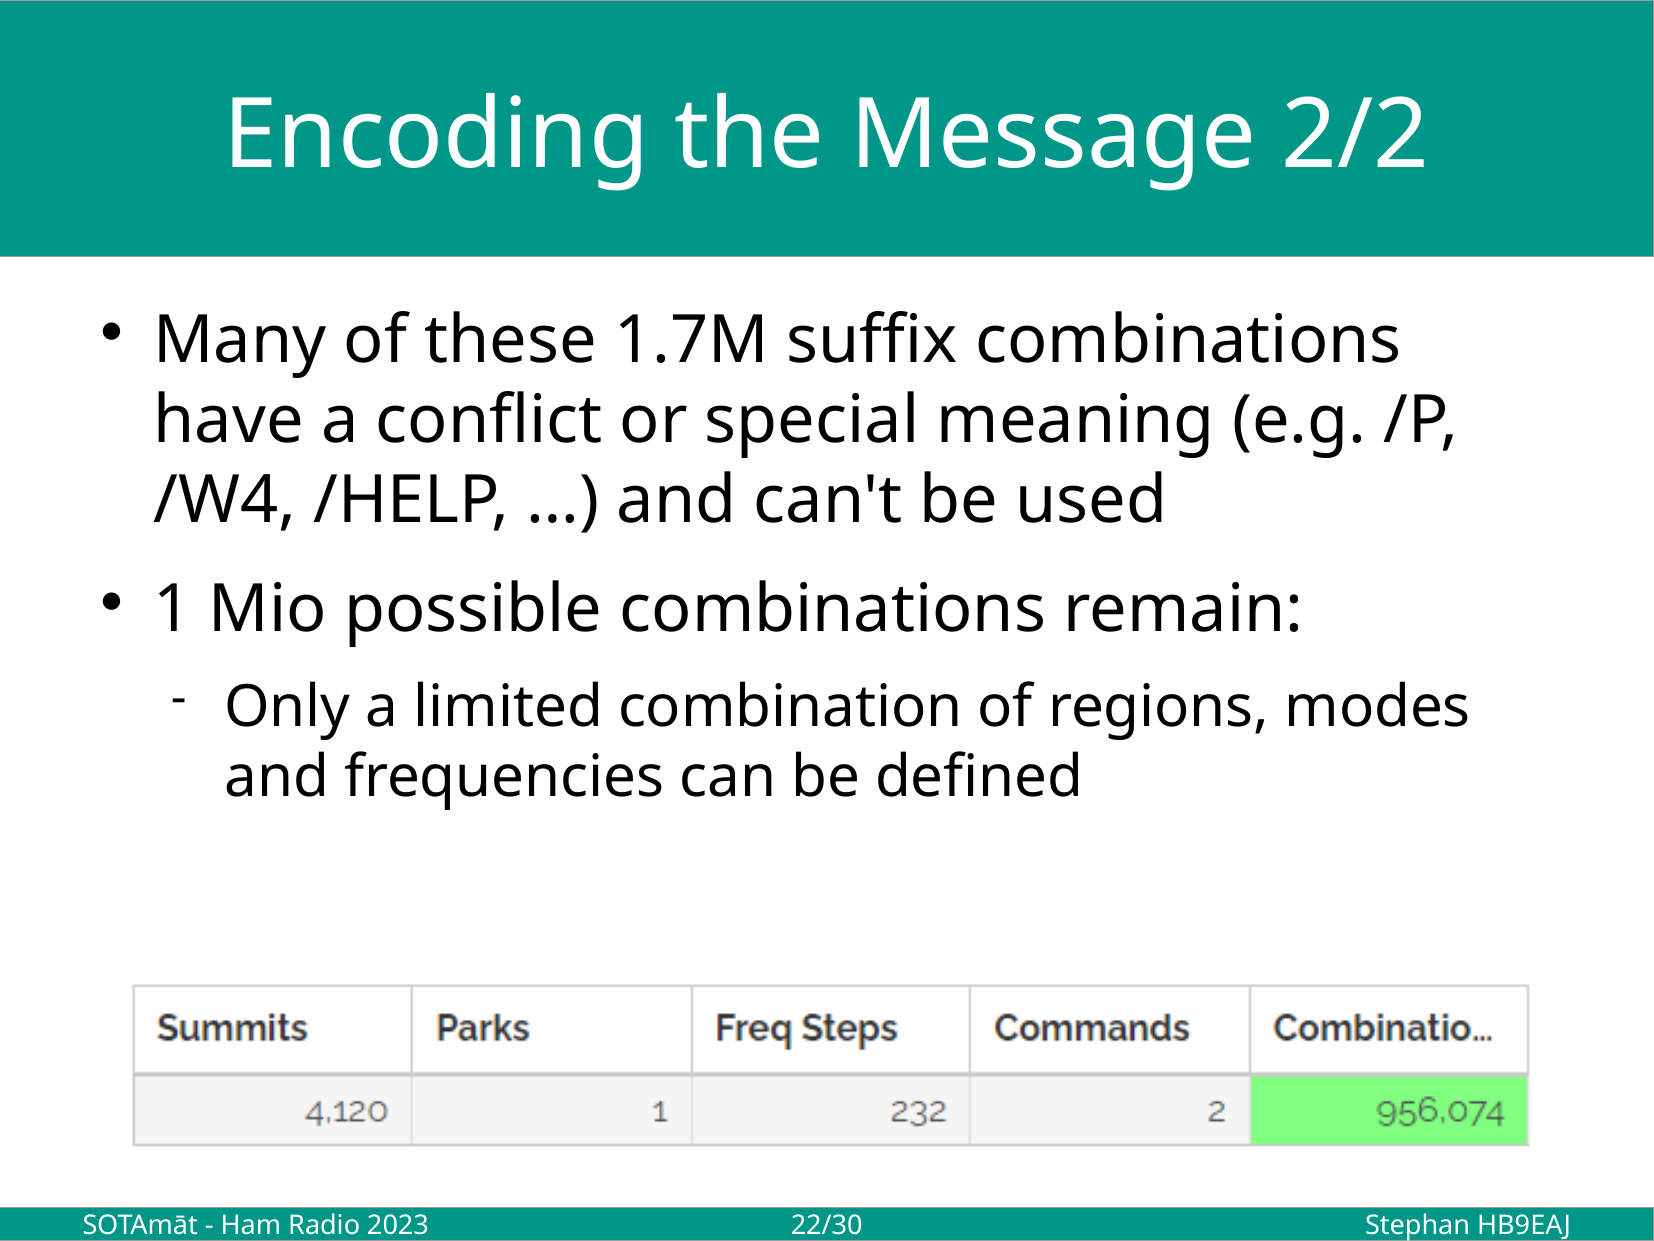

# Encoding the Message 2/2
Many of these 1.7M suffix combinations have a conflict or special meaning (e.g. /P, /W4, /HELP, …) and can't be used
1 Mio possible combinations remain:
Only a limited combination of regions, modes and frequencies can be defined
Portable 7-Band EFHW-Antenne